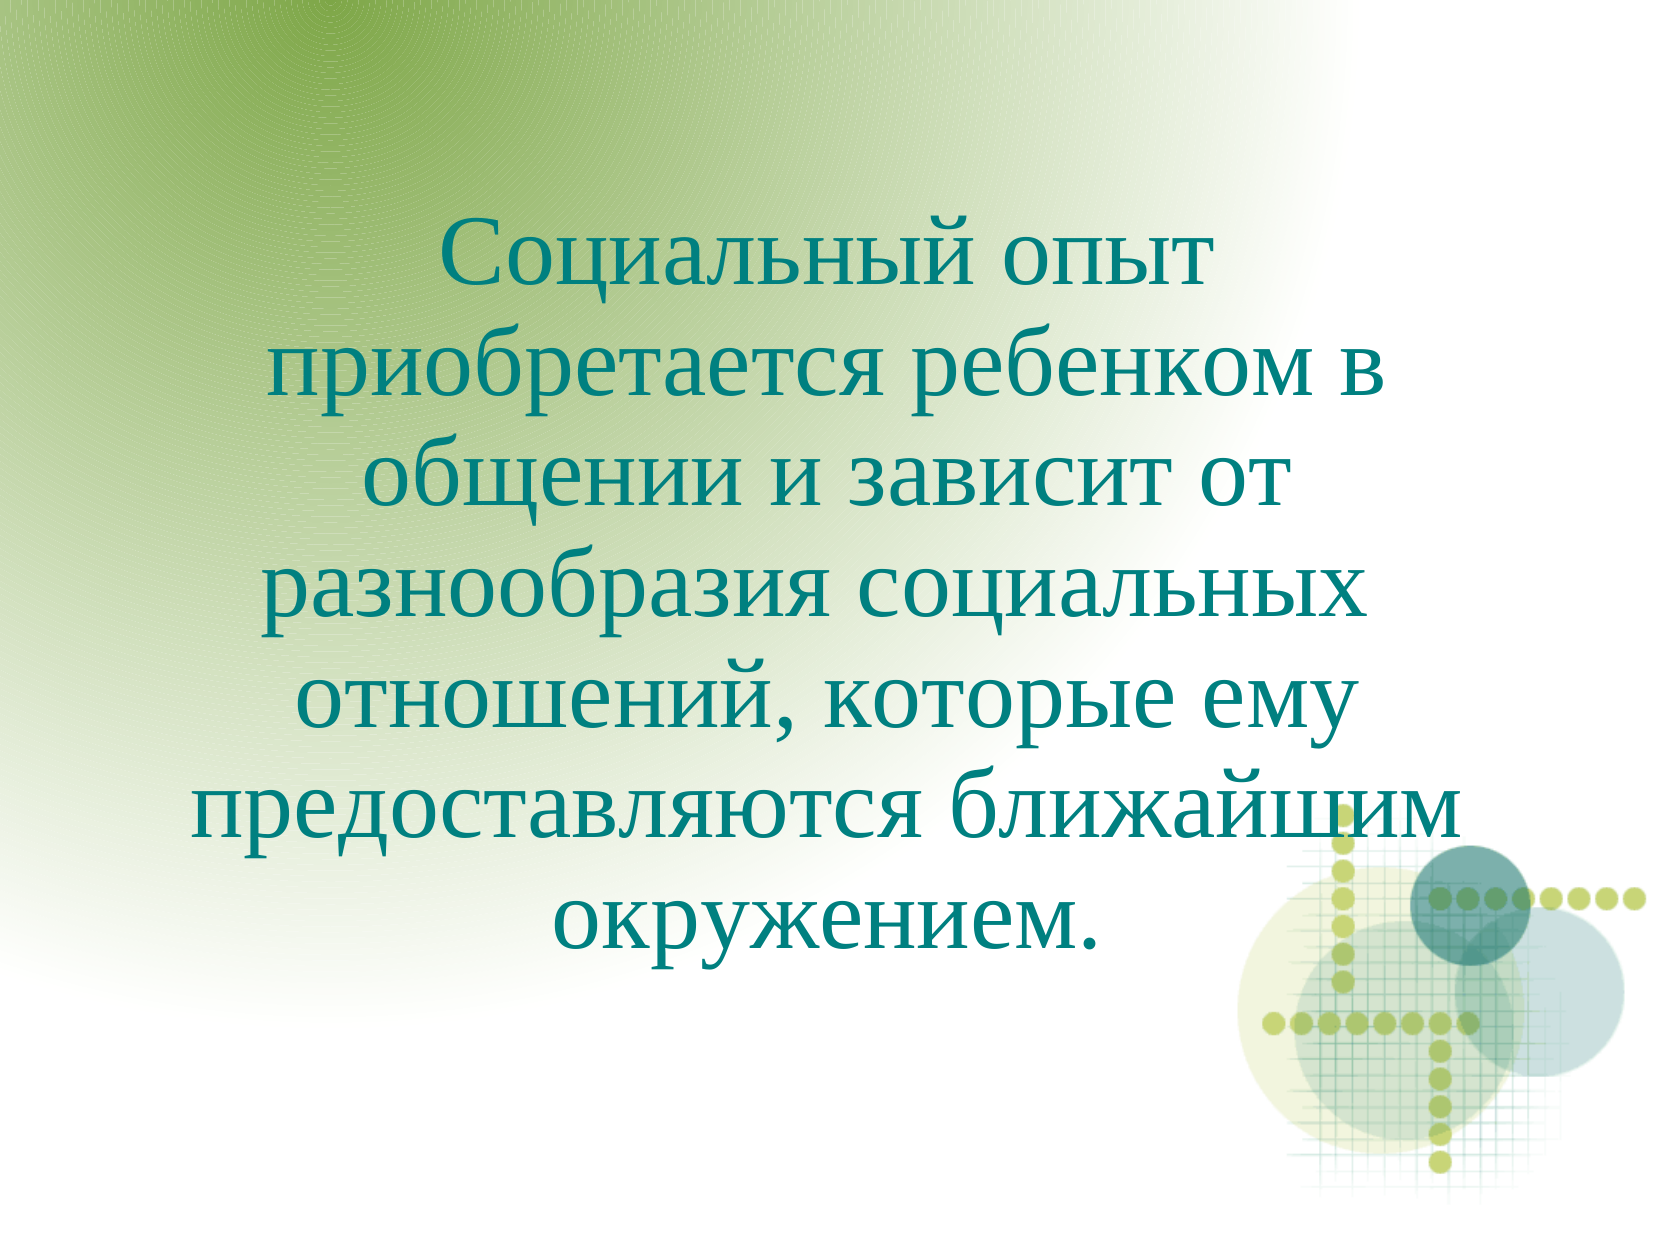

# Социальный опыт приобретается ребенком в общении и зависит от разнообразия социальных отношений, которые ему предоставляются ближайшим окружением.